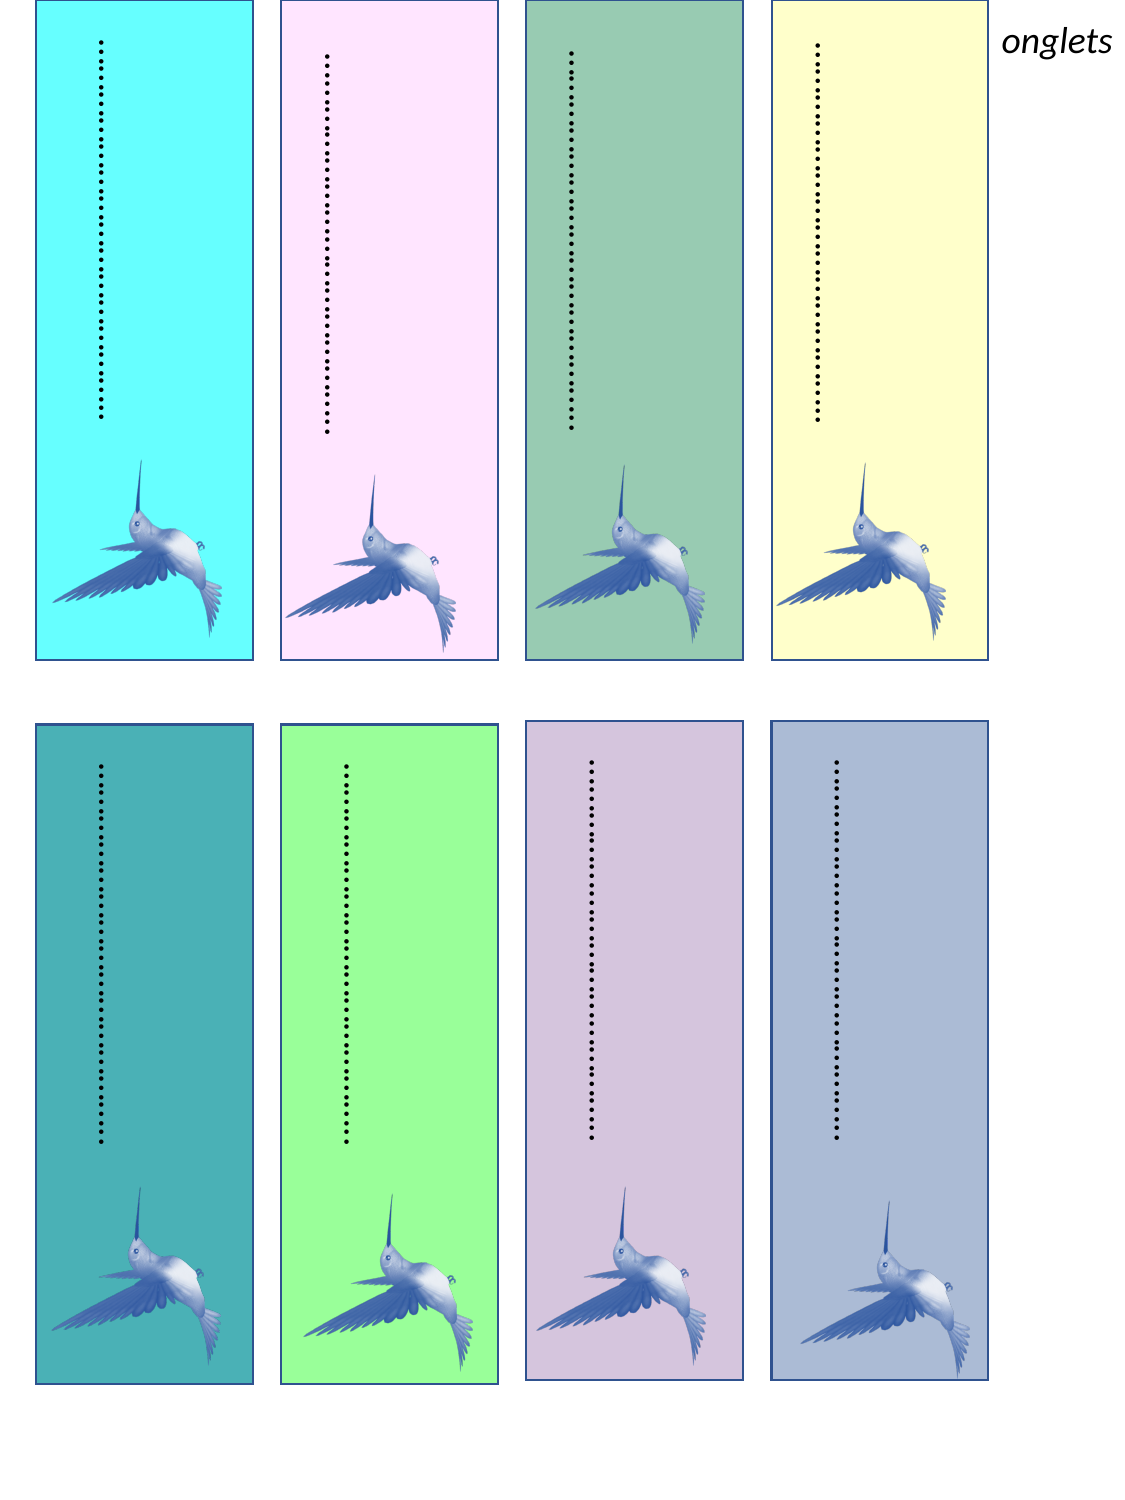

onglets
……………………………………..
……………………………………..
……………………………………..
……………………………………..
……………………………………..
……………………………………..
……………………………………..
……………………………………..